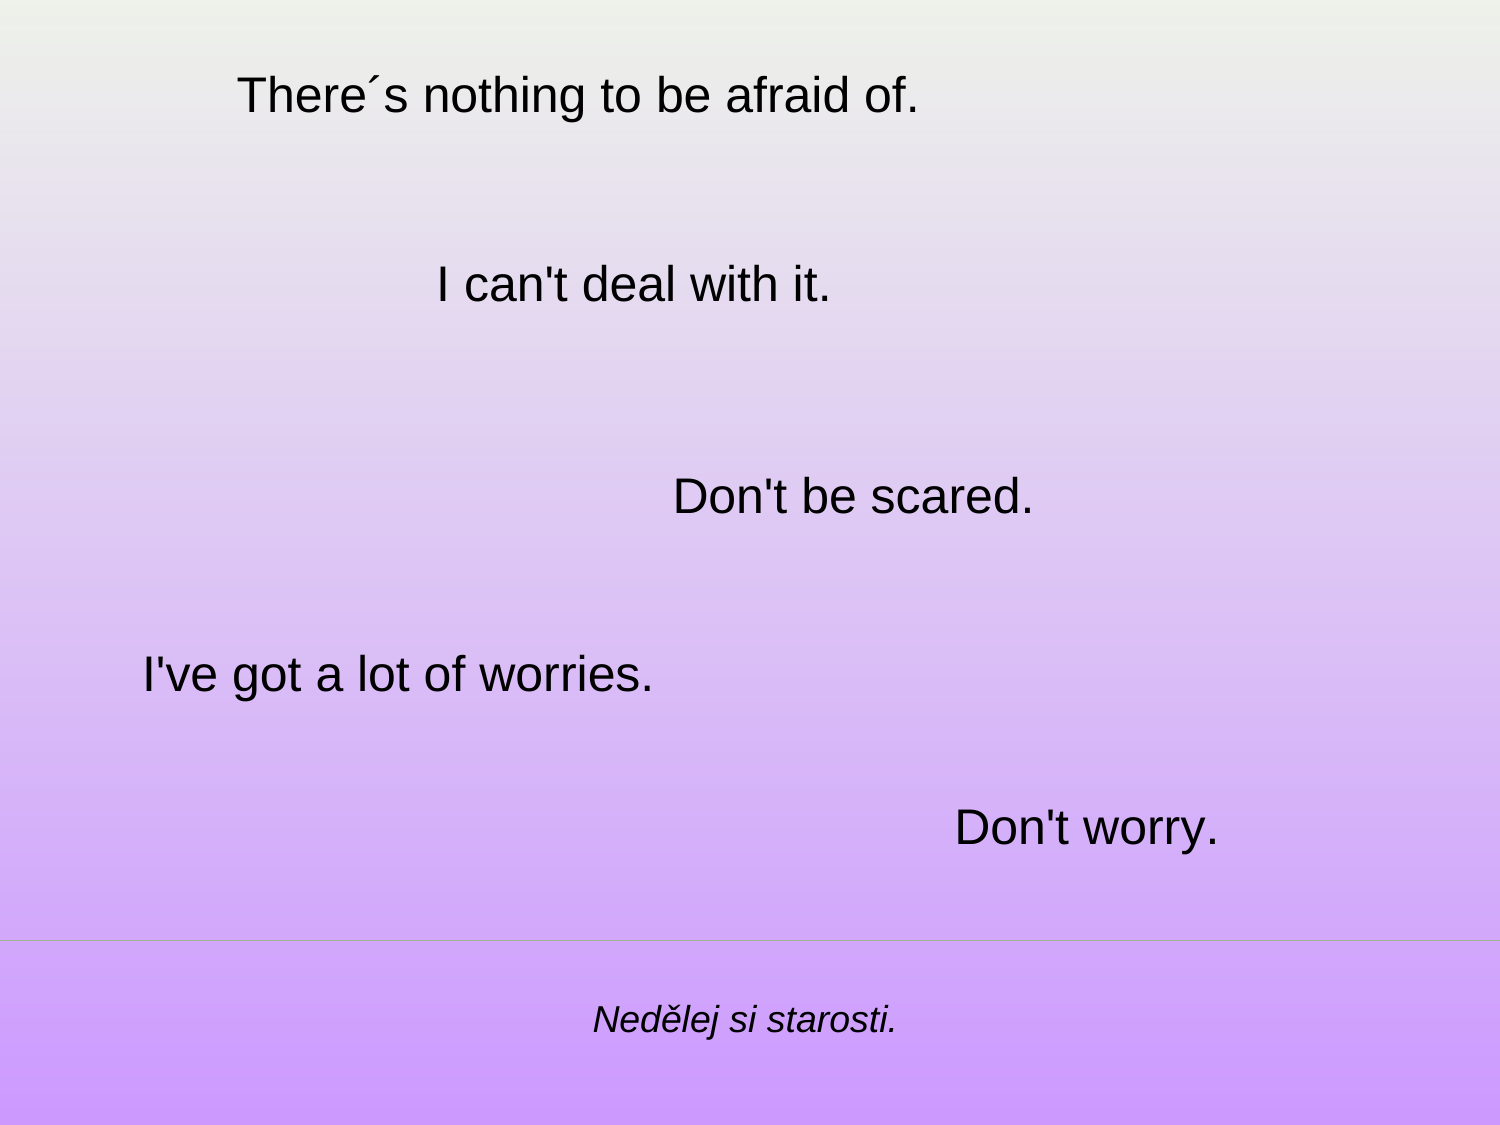

There´s nothing to be afraid of.
I can't deal with it.
Don't be scared.
I've got a lot of worries.
Don't worry.
Nedělej si starosti.